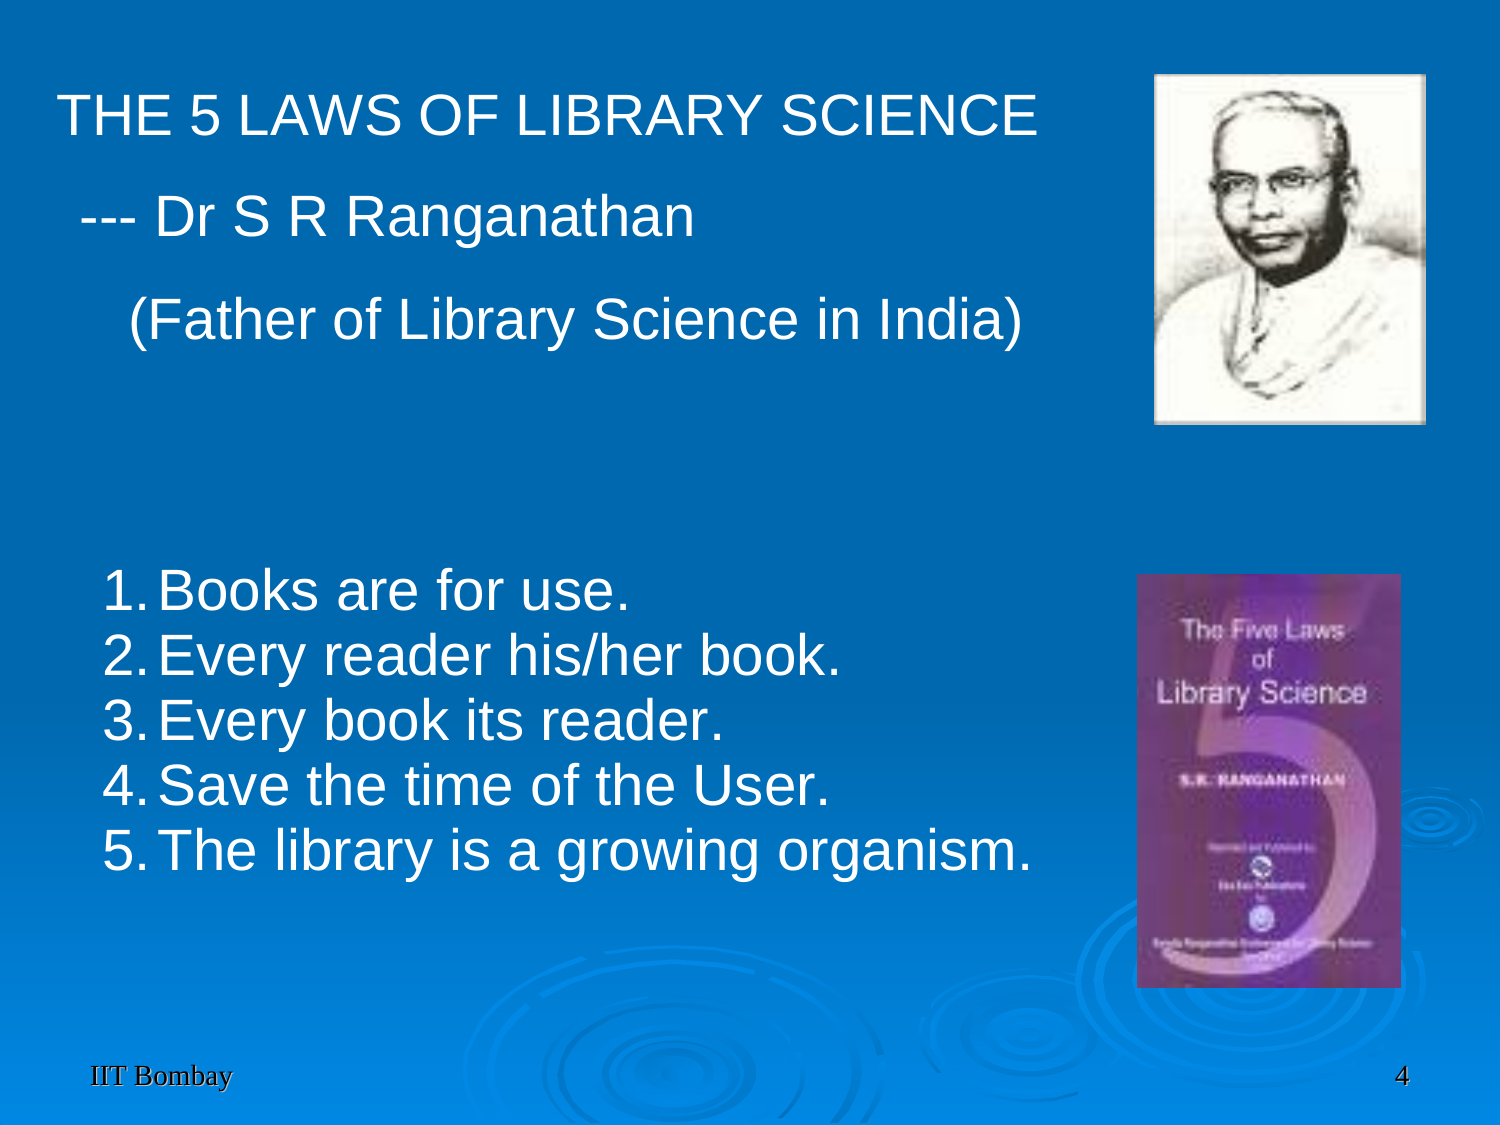

THE 5 LAWS OF LIBRARY SCIENCE
 --- Dr S R Ranganathan
 (Father of Library Science in India)‏
Books are for use.
Every reader his/her book.
Every book its reader.
Save the time of the User.
The library is a growing organism.
IIT Bombay
4